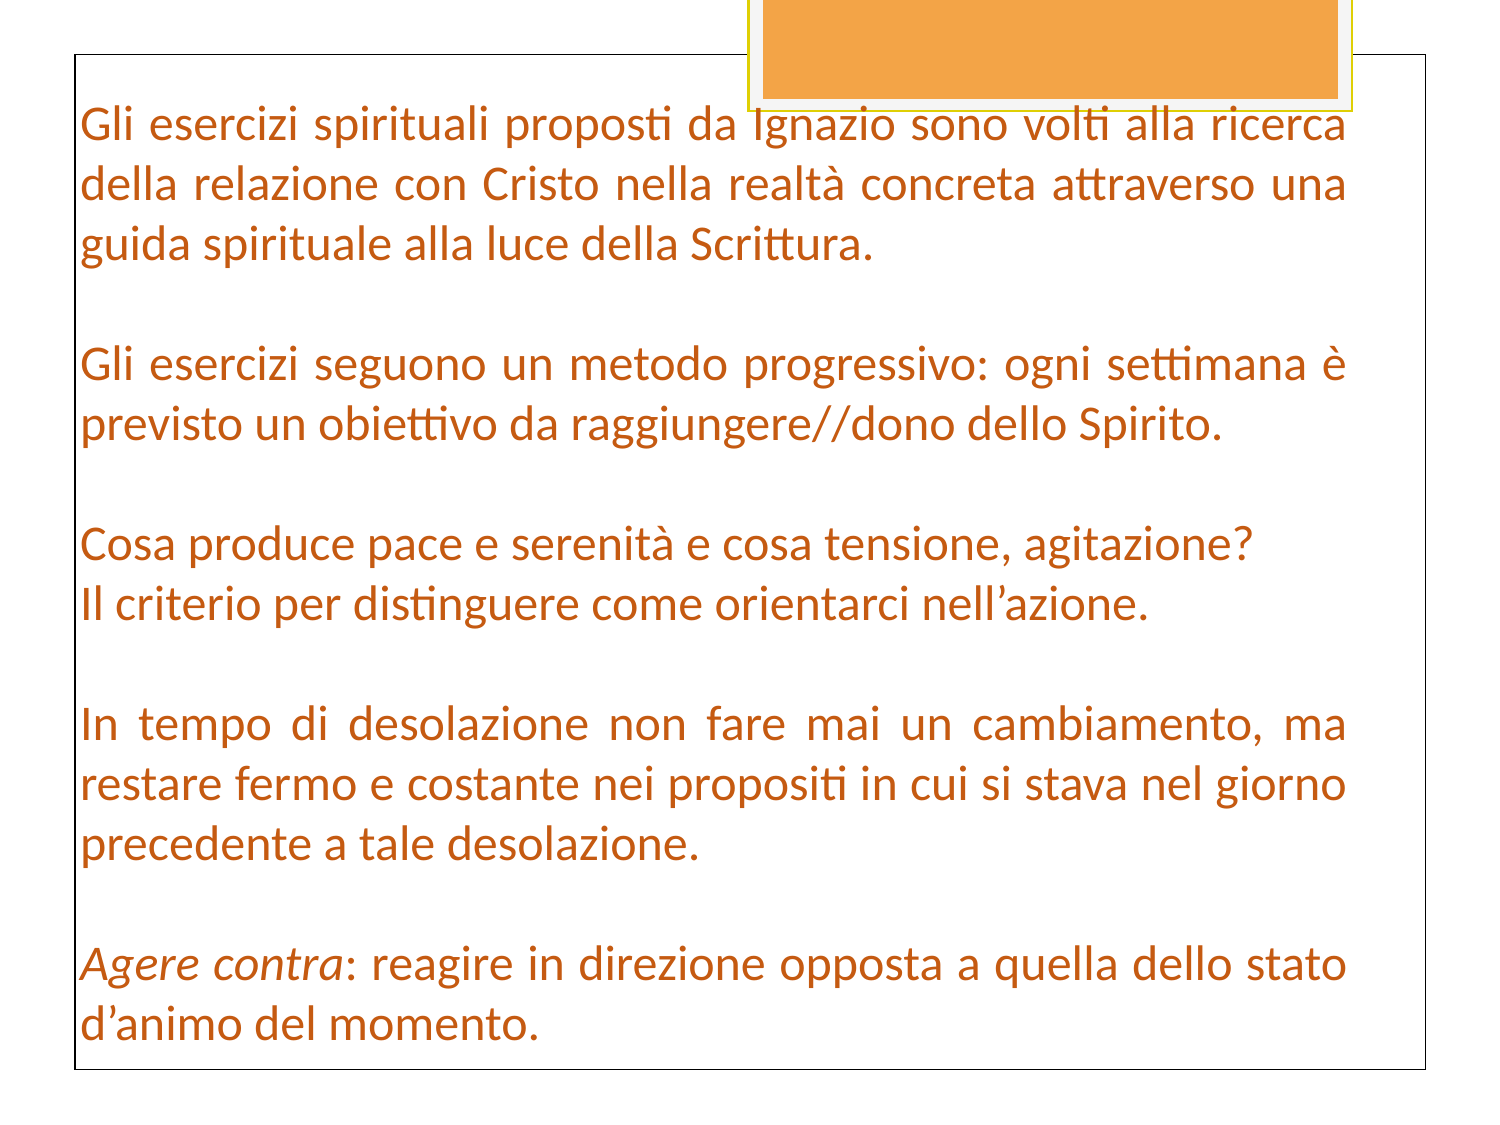

Gli esercizi spirituali proposti da Ignazio sono volti alla ricerca della relazione con Cristo nella realtà concreta attraverso una guida spirituale alla luce della Scrittura.
Gli esercizi seguono un metodo progressivo: ogni settimana è previsto un obiettivo da raggiungere//dono dello Spirito.
Cosa produce pace e serenità e cosa tensione, agitazione?
Il criterio per distinguere come orientarci nell’azione.
In tempo di desolazione non fare mai un cambiamento, ma restare fermo e costante nei propositi in cui si stava nel giorno precedente a tale desolazione.
Agere contra: reagire in direzione opposta a quella dello stato d’animo del momento.